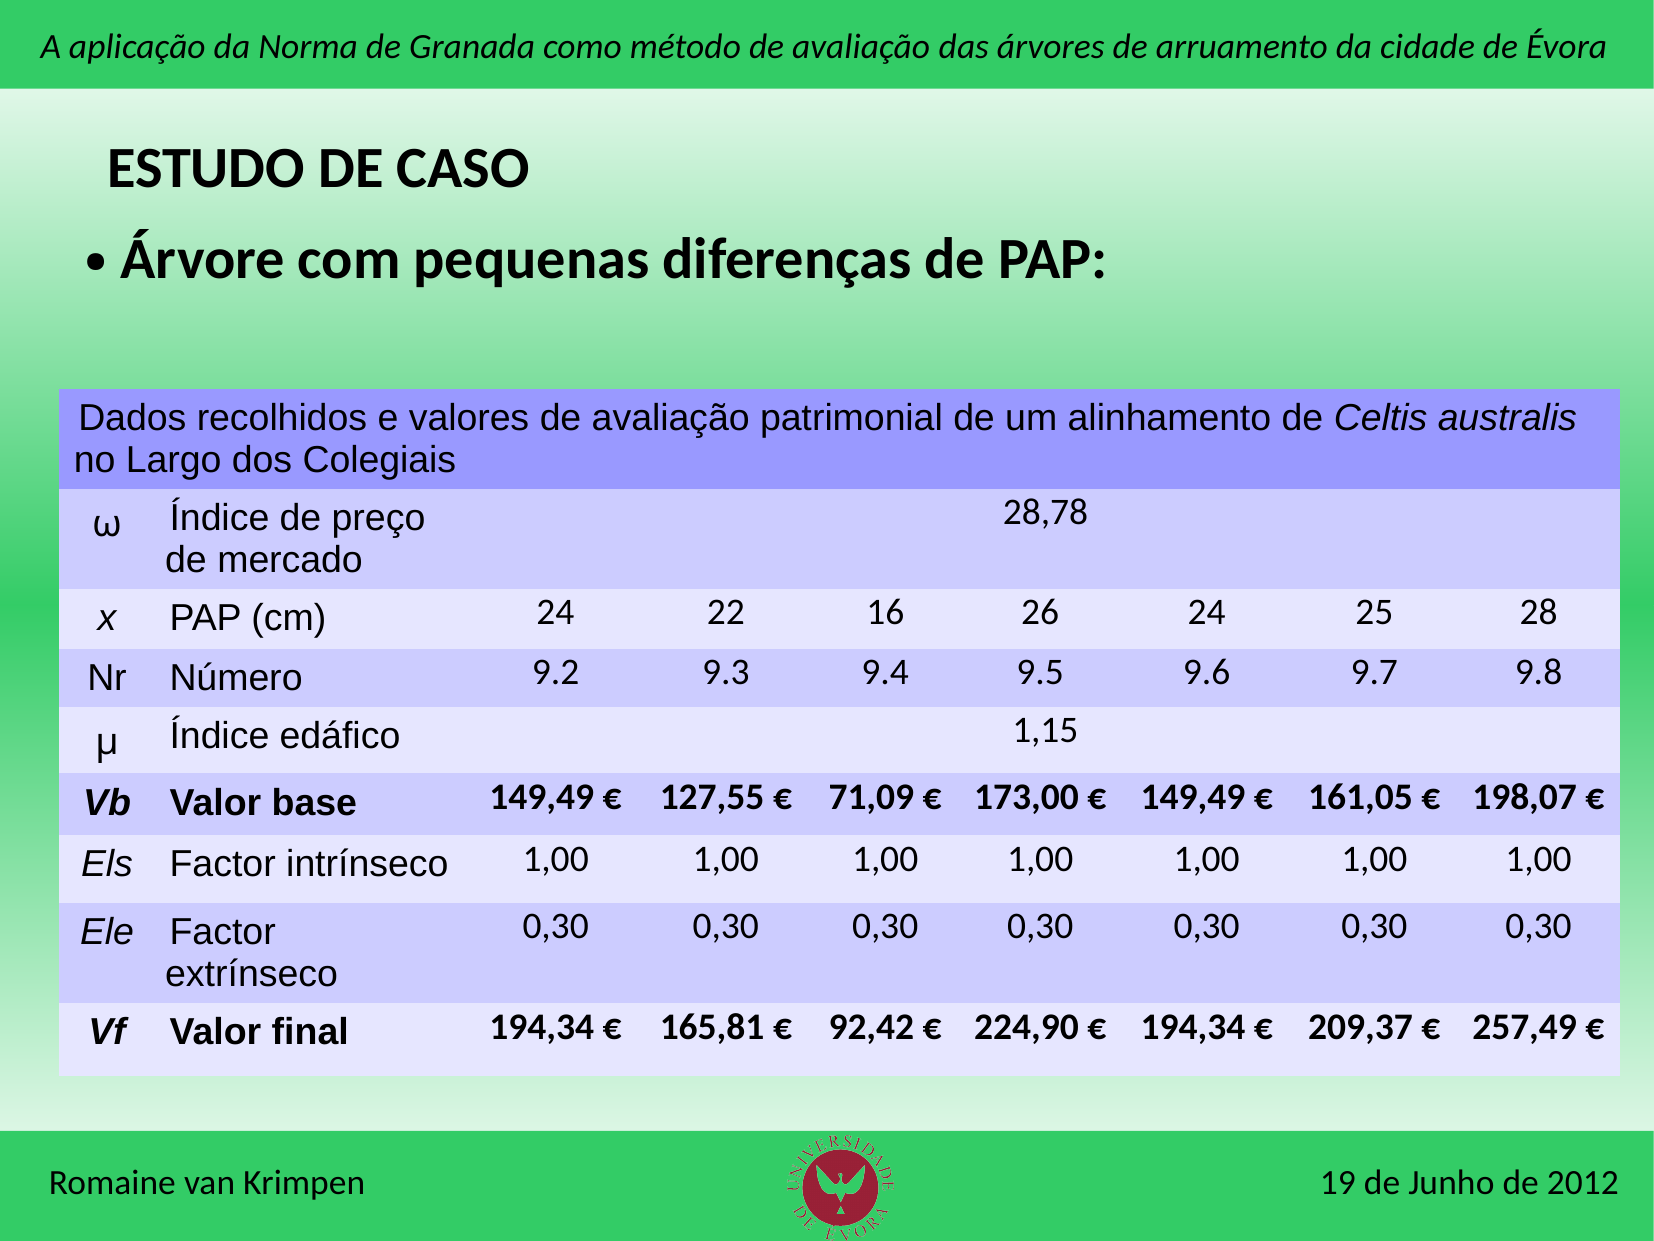

ESTUDO DE CASO
 Árvore com pequenas diferenças de PAP:
| Dados recolhidos e valores de avaliação patrimonial de um alinhamento de Celtis australis no Largo dos Colegiais | | | | | | | | |
| --- | --- | --- | --- | --- | --- | --- | --- | --- |
| ω | Índice de preço de mercado | 28,78 | | | | | | |
| x | PAP (cm) | 24 | 22 | 16 | 26 | 24 | 25 | 28 |
| Nr | Número | 9.2 | 9.3 | 9.4 | 9.5 | 9.6 | 9.7 | 9.8 |
| μ | Índice edáfico | 1,15 | | | | | | |
| Vb | Valor base | 149,49 € | 127,55 € | 71,09 € | 173,00 € | 149,49 € | 161,05 € | 198,07 € |
| Els | Factor intrínseco | 1,00 | 1,00 | 1,00 | 1,00 | 1,00 | 1,00 | 1,00 |
| Ele | Factor extrínseco | 0,30 | 0,30 | 0,30 | 0,30 | 0,30 | 0,30 | 0,30 |
| Vf | Valor final | 194,34 € | 165,81 € | 92,42 € | 224,90 € | 194,34 € | 209,37 € | 257,49 € |